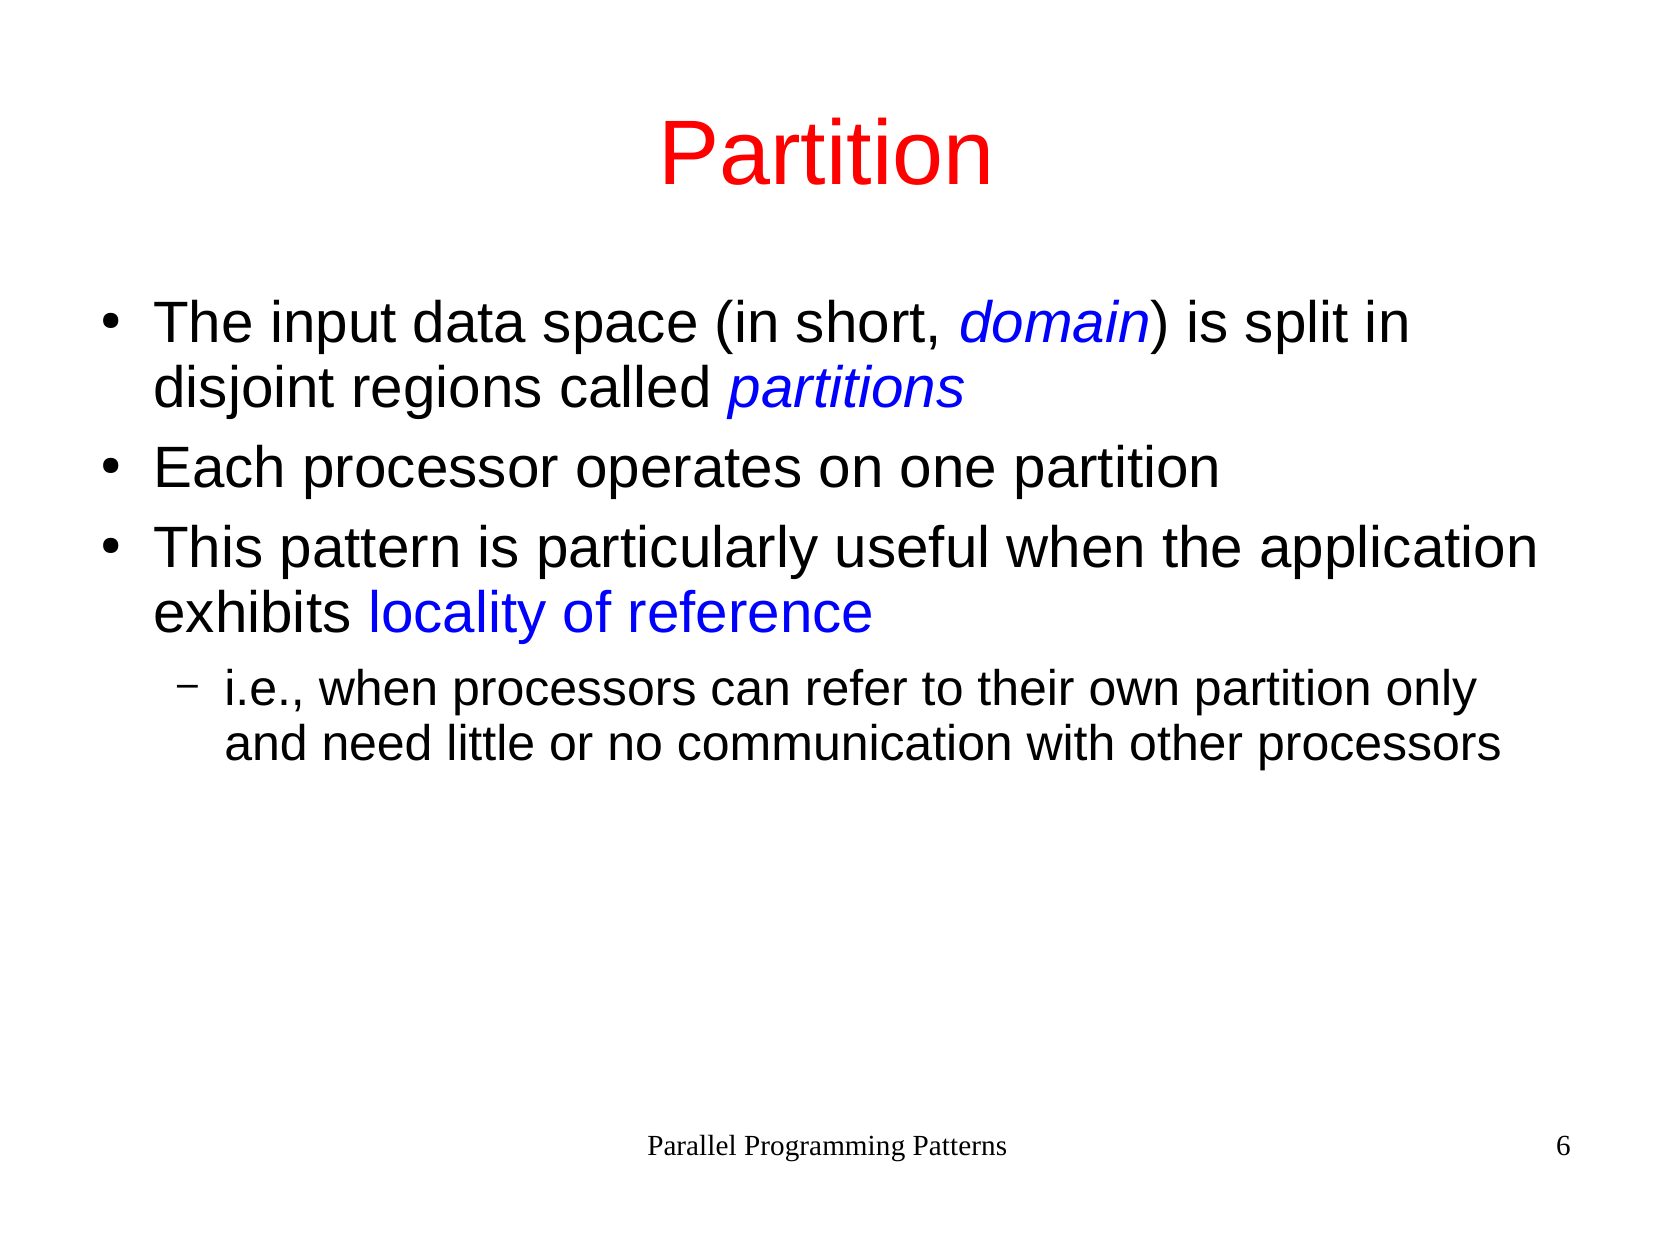

# Partition
The input data space (in short, domain) is split in disjoint regions called partitions
Each processor operates on one partition
This pattern is particularly useful when the application exhibits locality of reference
i.e., when processors can refer to their own partition only and need little or no communication with other processors
Parallel Programming Patterns
6